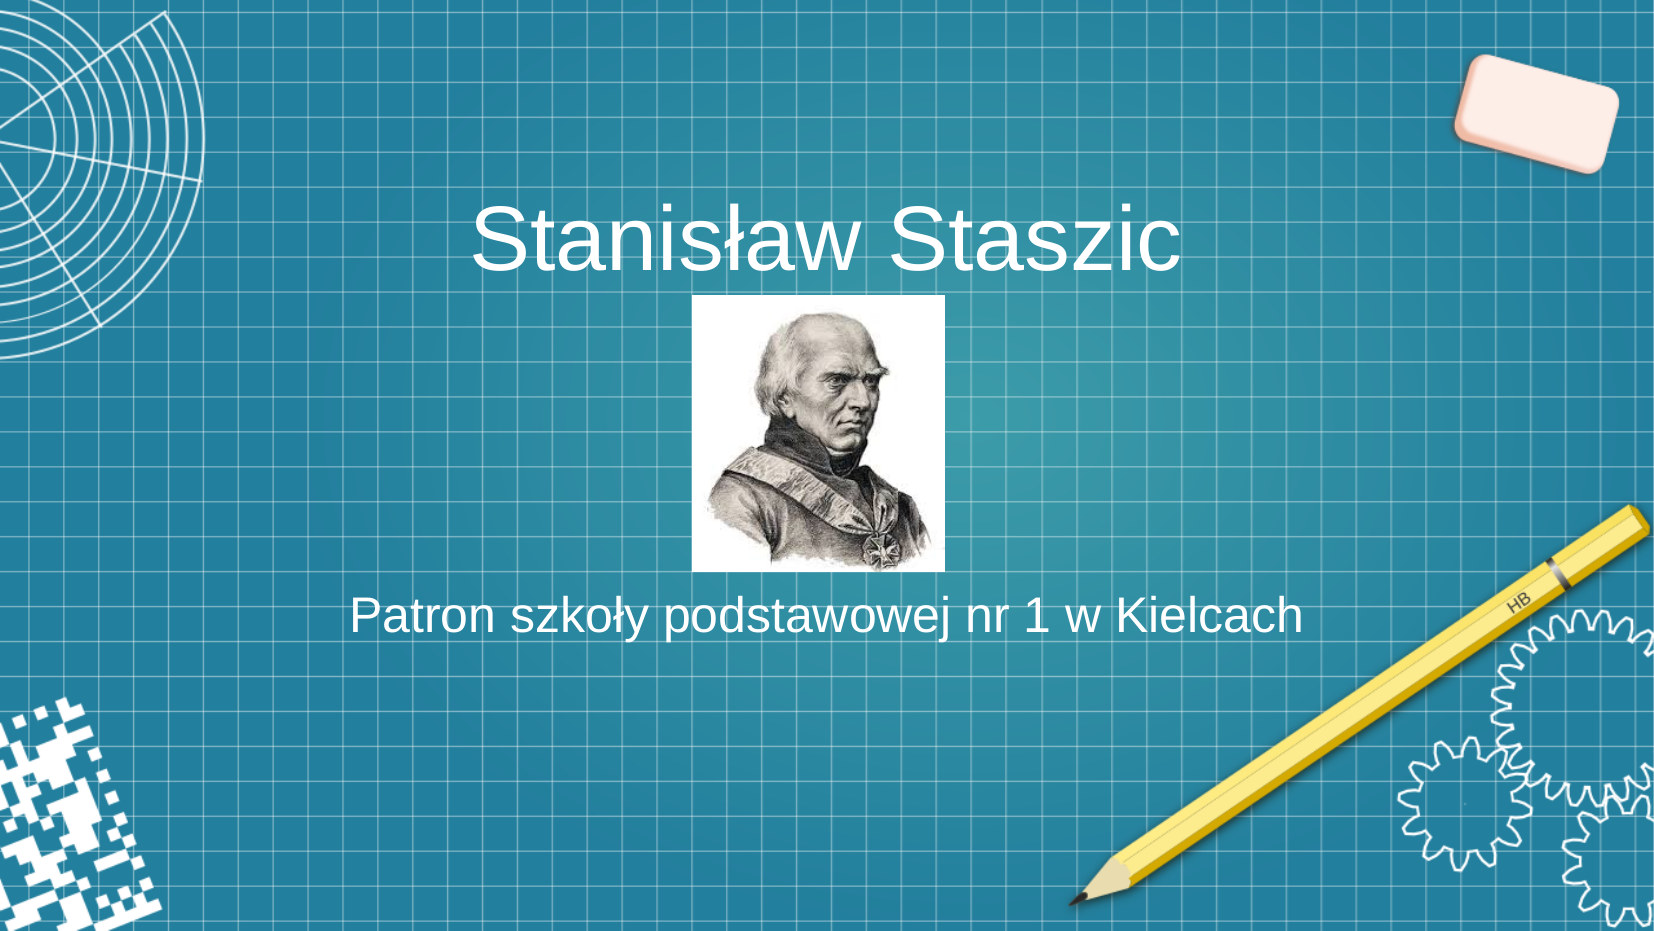

# Stanisław Staszic
Patron szkoły podstawowej nr 1 w Kielcach